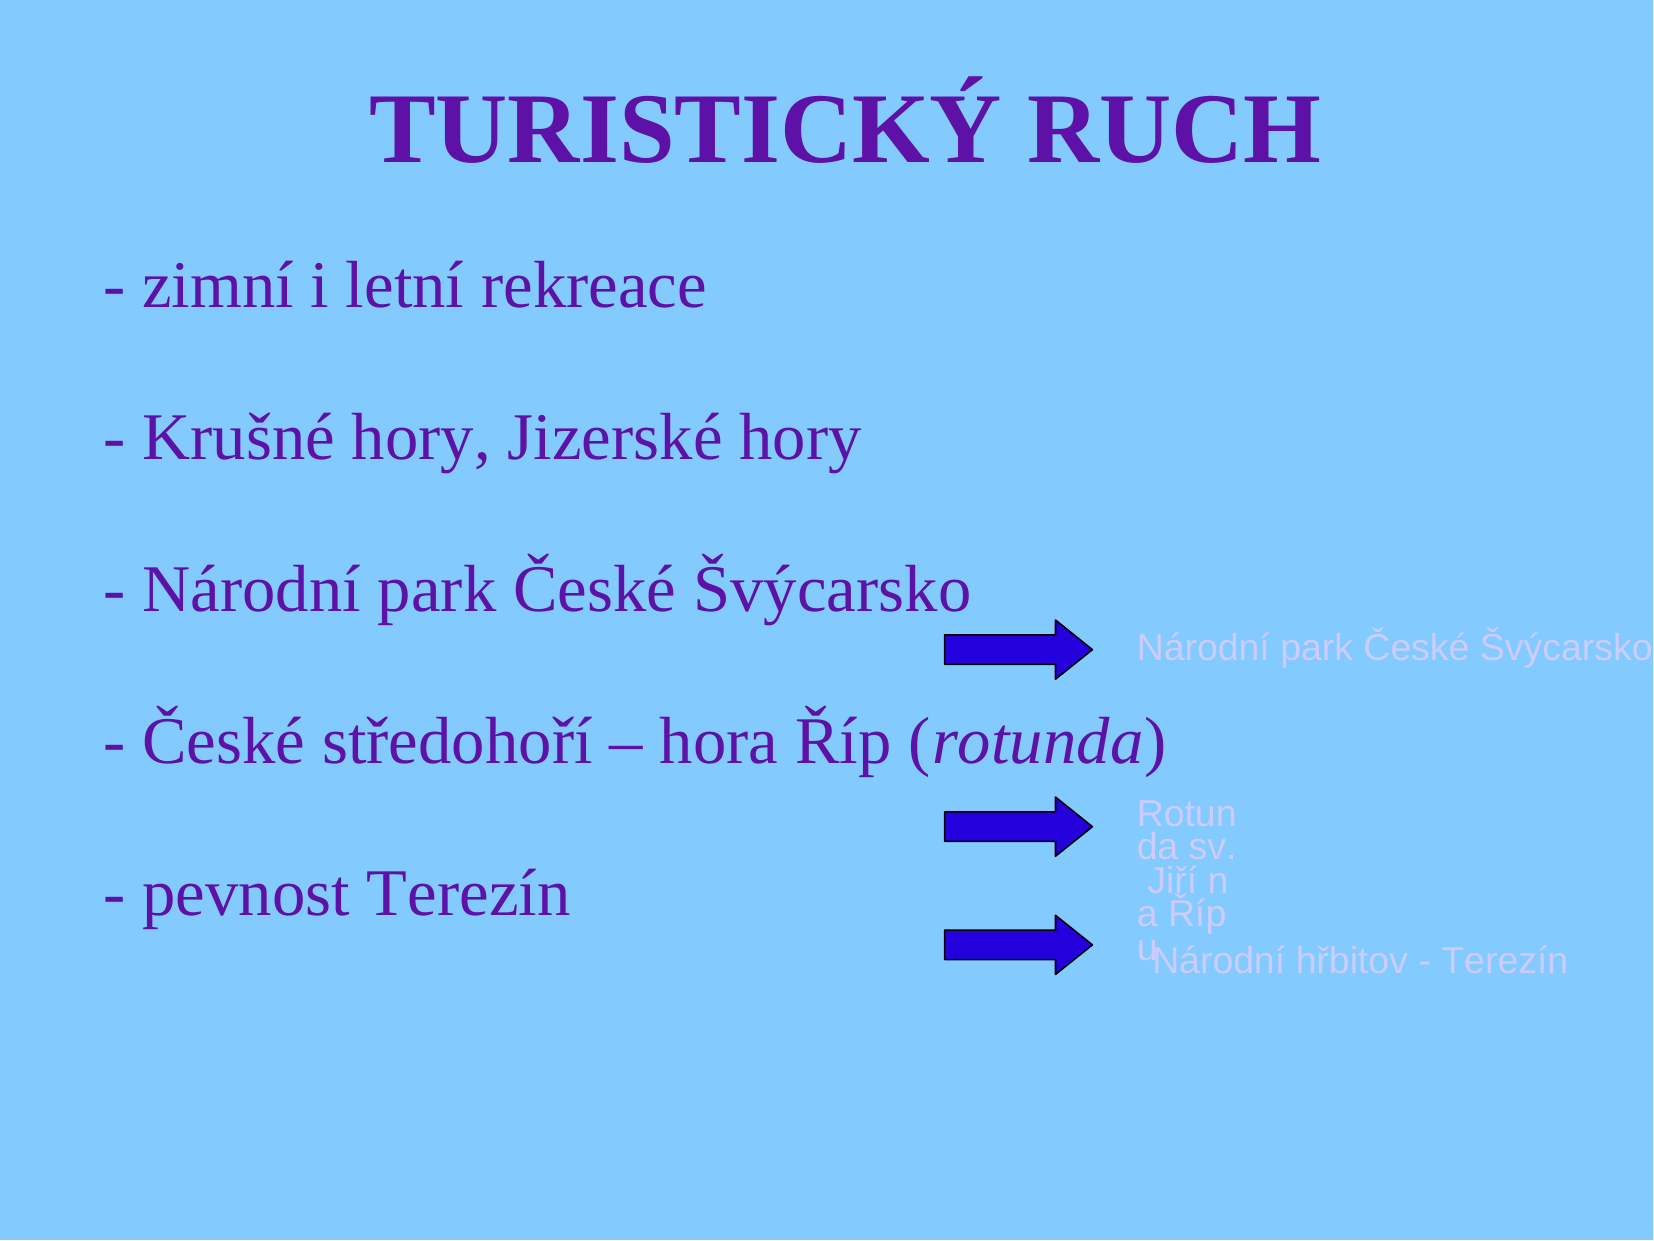

TURISTICKÝ RUCH
- zimní i letní rekreace
- Krušné hory, Jizerské hory
- Národní park České Švýcarsko
- České středohoří – hora Říp (rotunda)
- pevnost Terezín
Národní park České Švýcarsko
Rotunda sv. Jiří na Řípu
Národní hřbitov - Terezín